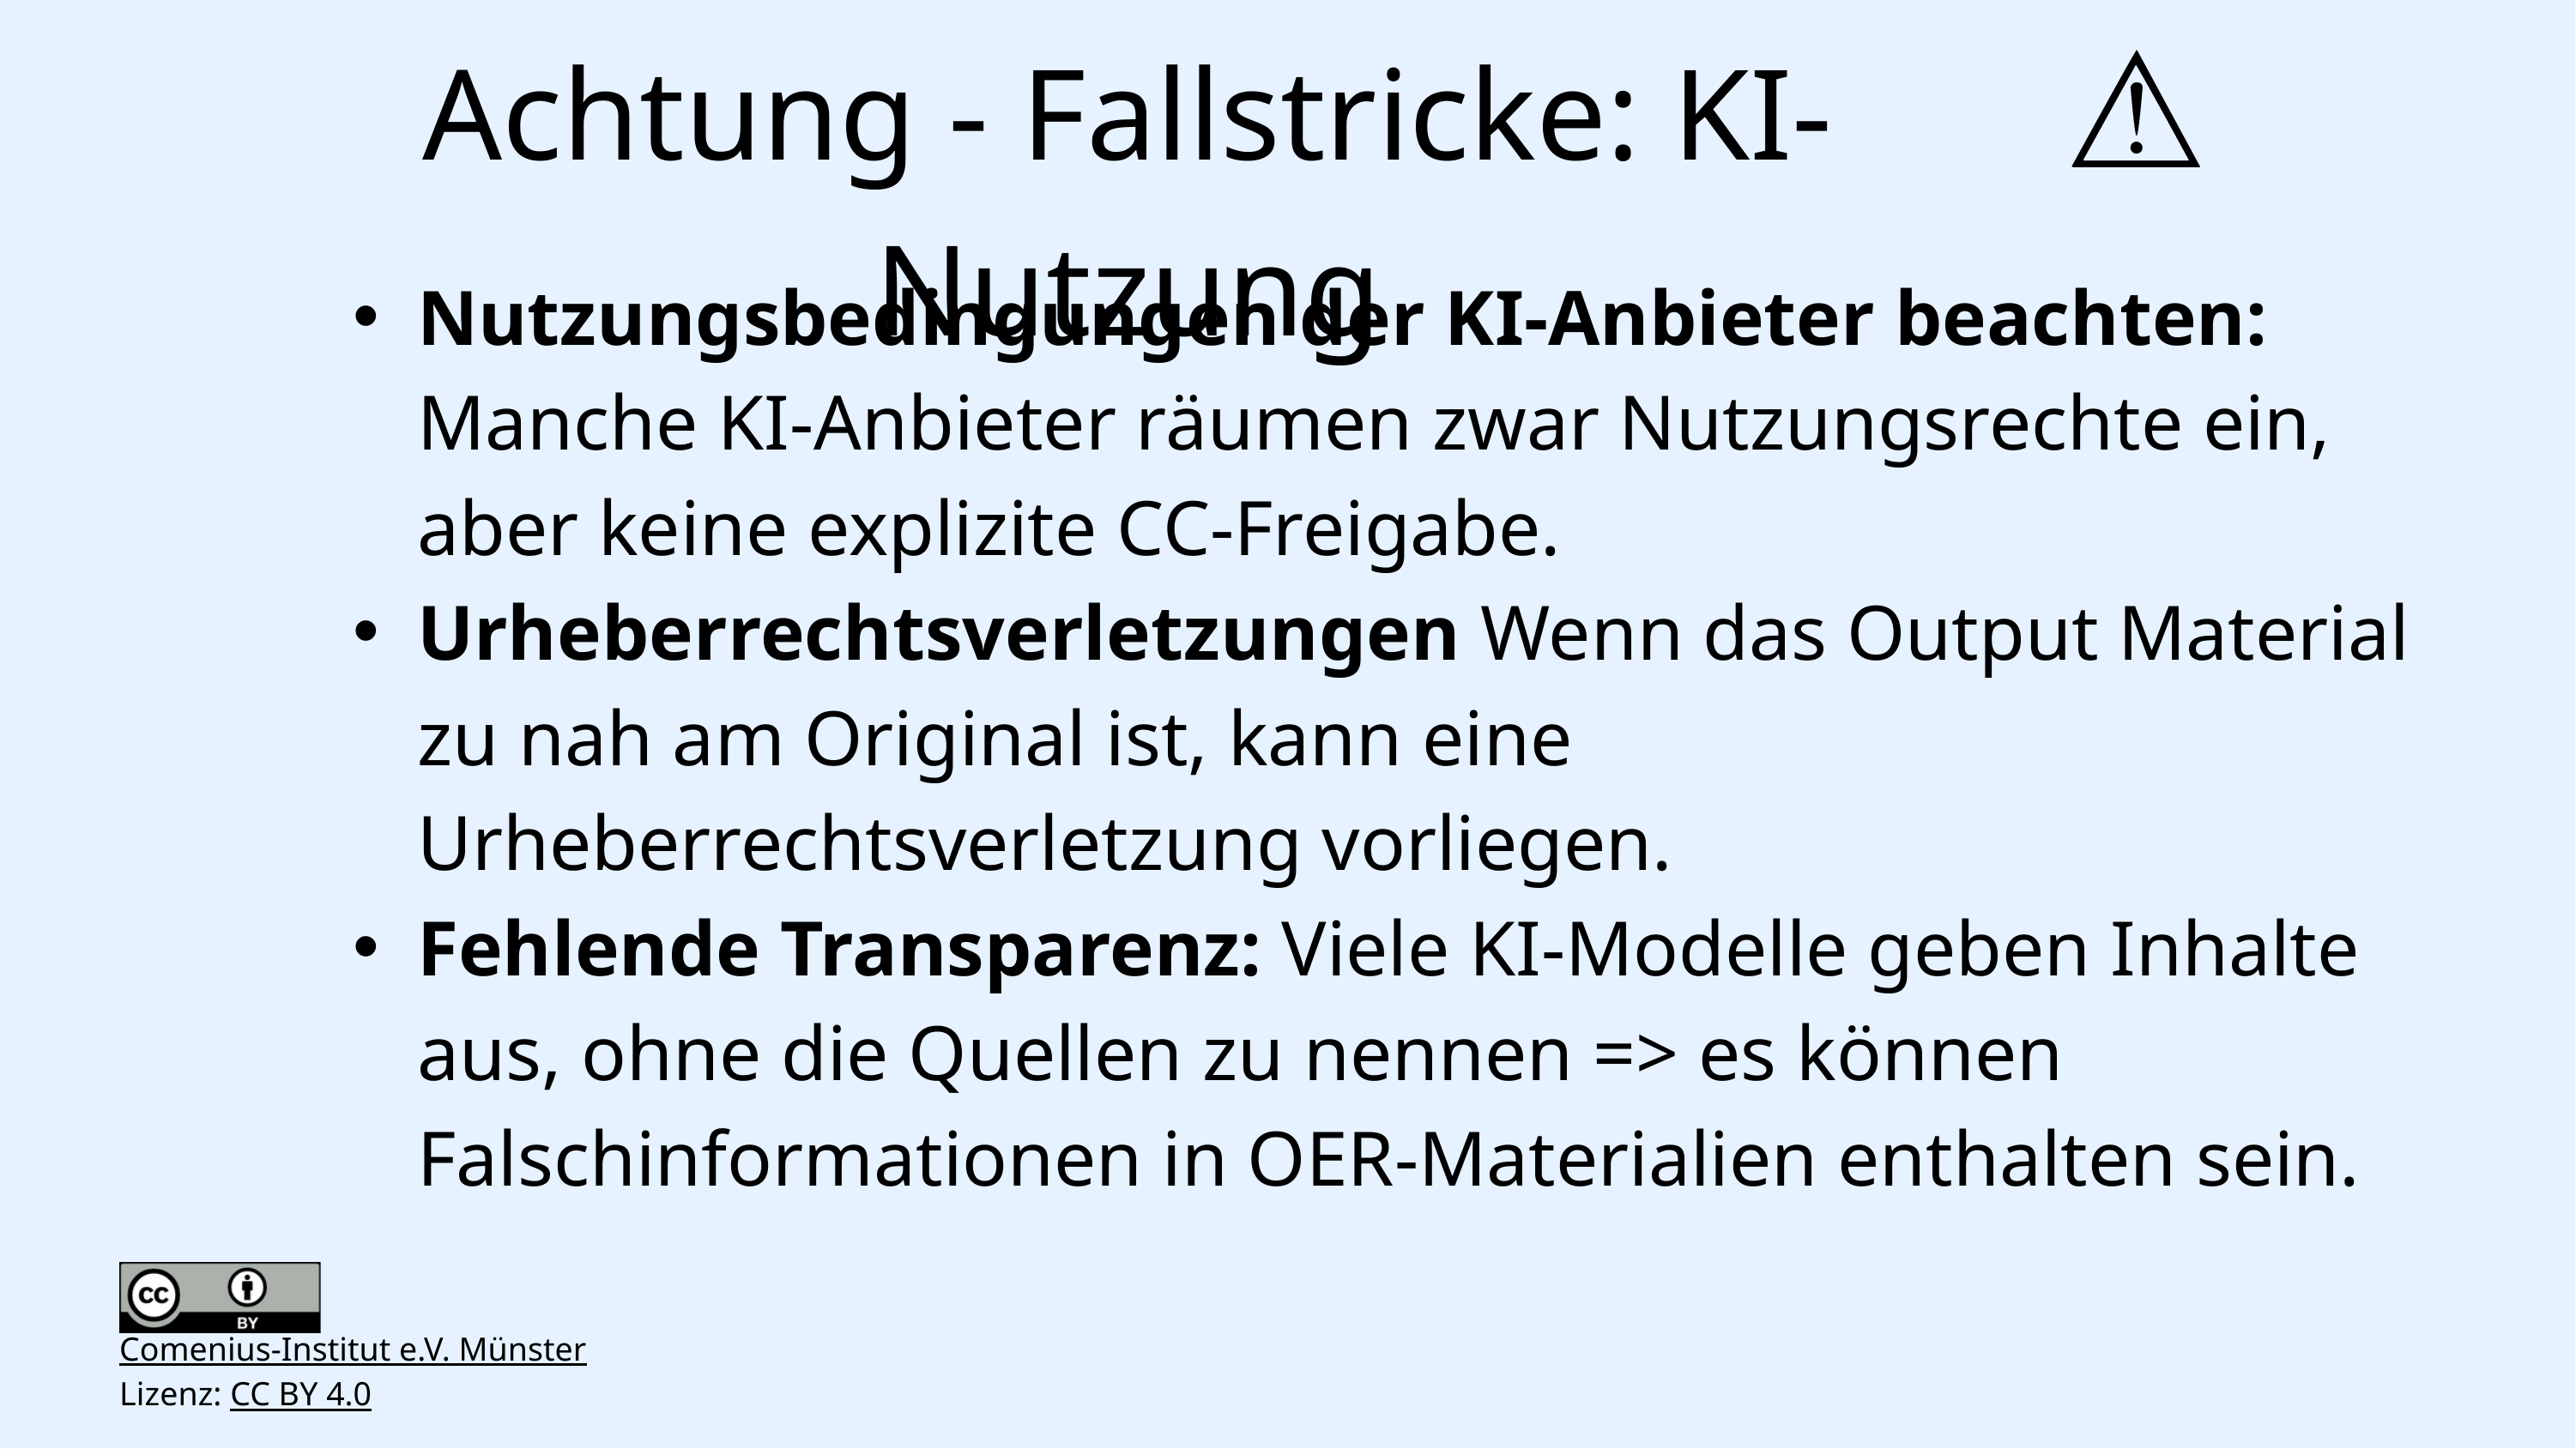

⚠️
Achtung - Fallstricke: KI-Nutzung
Nutzungsbedingungen der KI-Anbieter beachten: Manche KI-Anbieter räumen zwar Nutzungsrechte ein, aber keine explizite CC-Freigabe.
Urheberrechtsverletzungen Wenn das Output Material zu nah am Original ist, kann eine Urheberrechtsverletzung vorliegen.
Fehlende Transparenz: Viele KI-Modelle geben Inhalte aus, ohne die Quellen zu nennen => es können Falschinformationen in OER-Materialien enthalten sein.
Comenius-Institut e.V. Münster
Lizenz: CC BY 4.0